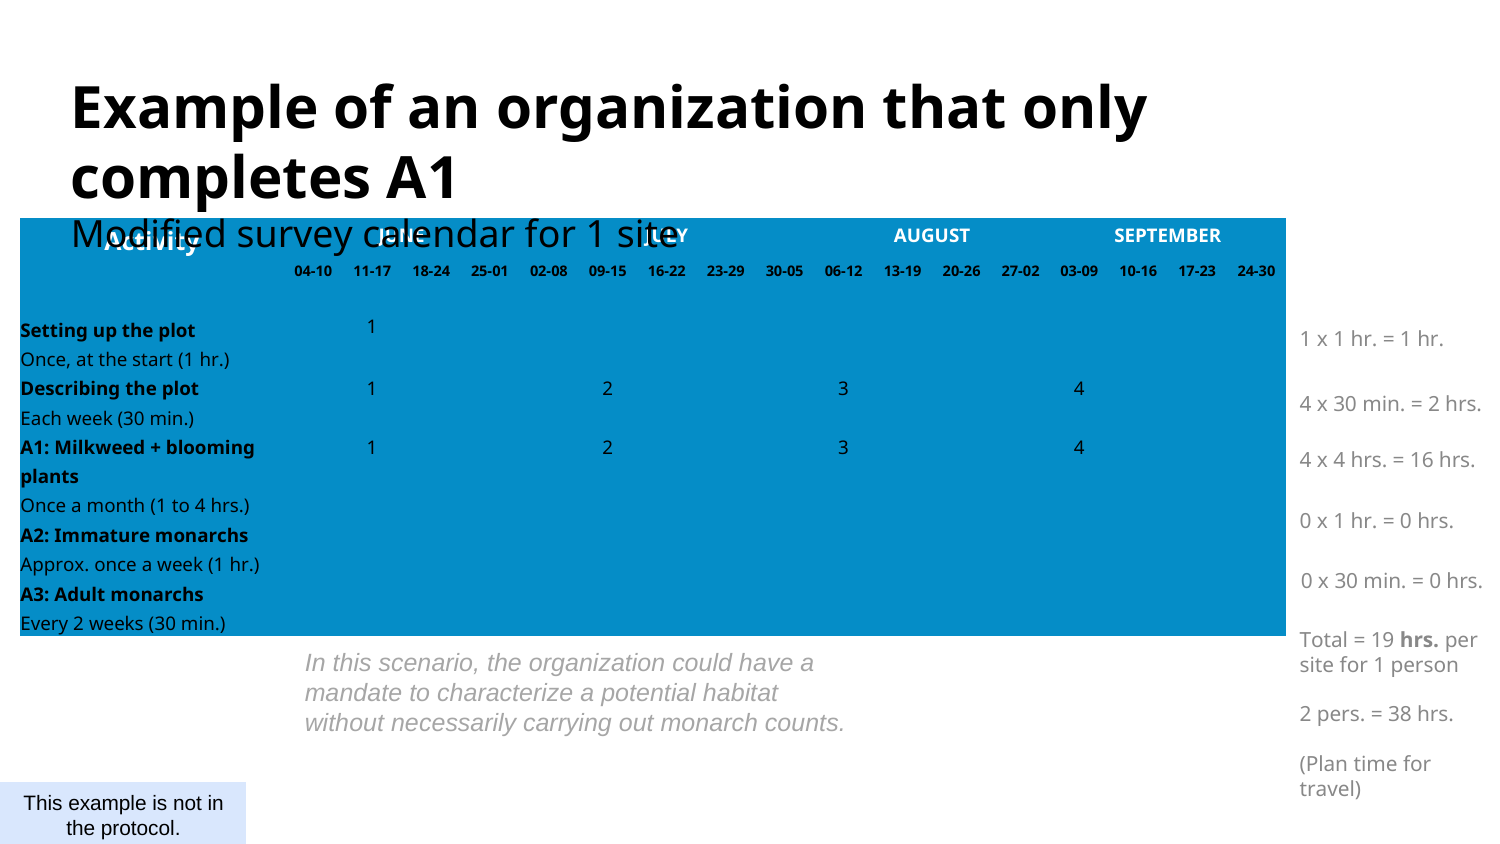

Example of an organization that only completes A1
Modified survey calendar for 1 site
| Activity | JUNE | | | | JULY | | | | | AUGUST | | | | SEPTEMBER | | | |
| --- | --- | --- | --- | --- | --- | --- | --- | --- | --- | --- | --- | --- | --- | --- | --- | --- | --- |
| | 04-10 | 11-17 | 18-24 | 25-01 | 02-08 | 09-15 | 16-22 | 23-29 | 30-05 | 06-12 | 13-19 | 20-26 | 27-02 | 03-09 | 10-16 | 17-23 | 24-30 |
| Setting up the plot Once, at the start (1 hr.) | | 1 | | | | | | | | | | | | | | | |
| Describing the plot Each week (30 min.) | | 1 | | | | 2 | | | | 3 | | | | 4 | | | |
| A1: Milkweed + blooming plants Once a month (1 to 4 hrs.) | | 1 | | | | 2 | | | | 3 | | | | 4 | | | |
| A2: Immature monarchs Approx. once a week (1 hr.) | | | | | | | | | | | | | | | | | |
| A3: Adult monarchs Every 2 weeks (30 min.) | | | | | | | | | | | | | | | | | |
1 x 1 hr. = 1 hr.
4 x 30 min. = 2 hrs.
4 x 4 hrs. = 16 hrs.
0 x 1 hr. = 0 hrs.
0 x 30 min. = 0 hrs.
Total = 19 hrs. per site for 1 person
2 pers. = 38 hrs.
(Plan time for travel)
In this scenario, the organization could have a mandate to characterize a potential habitat without necessarily carrying out monarch counts.
This example is not in the protocol.